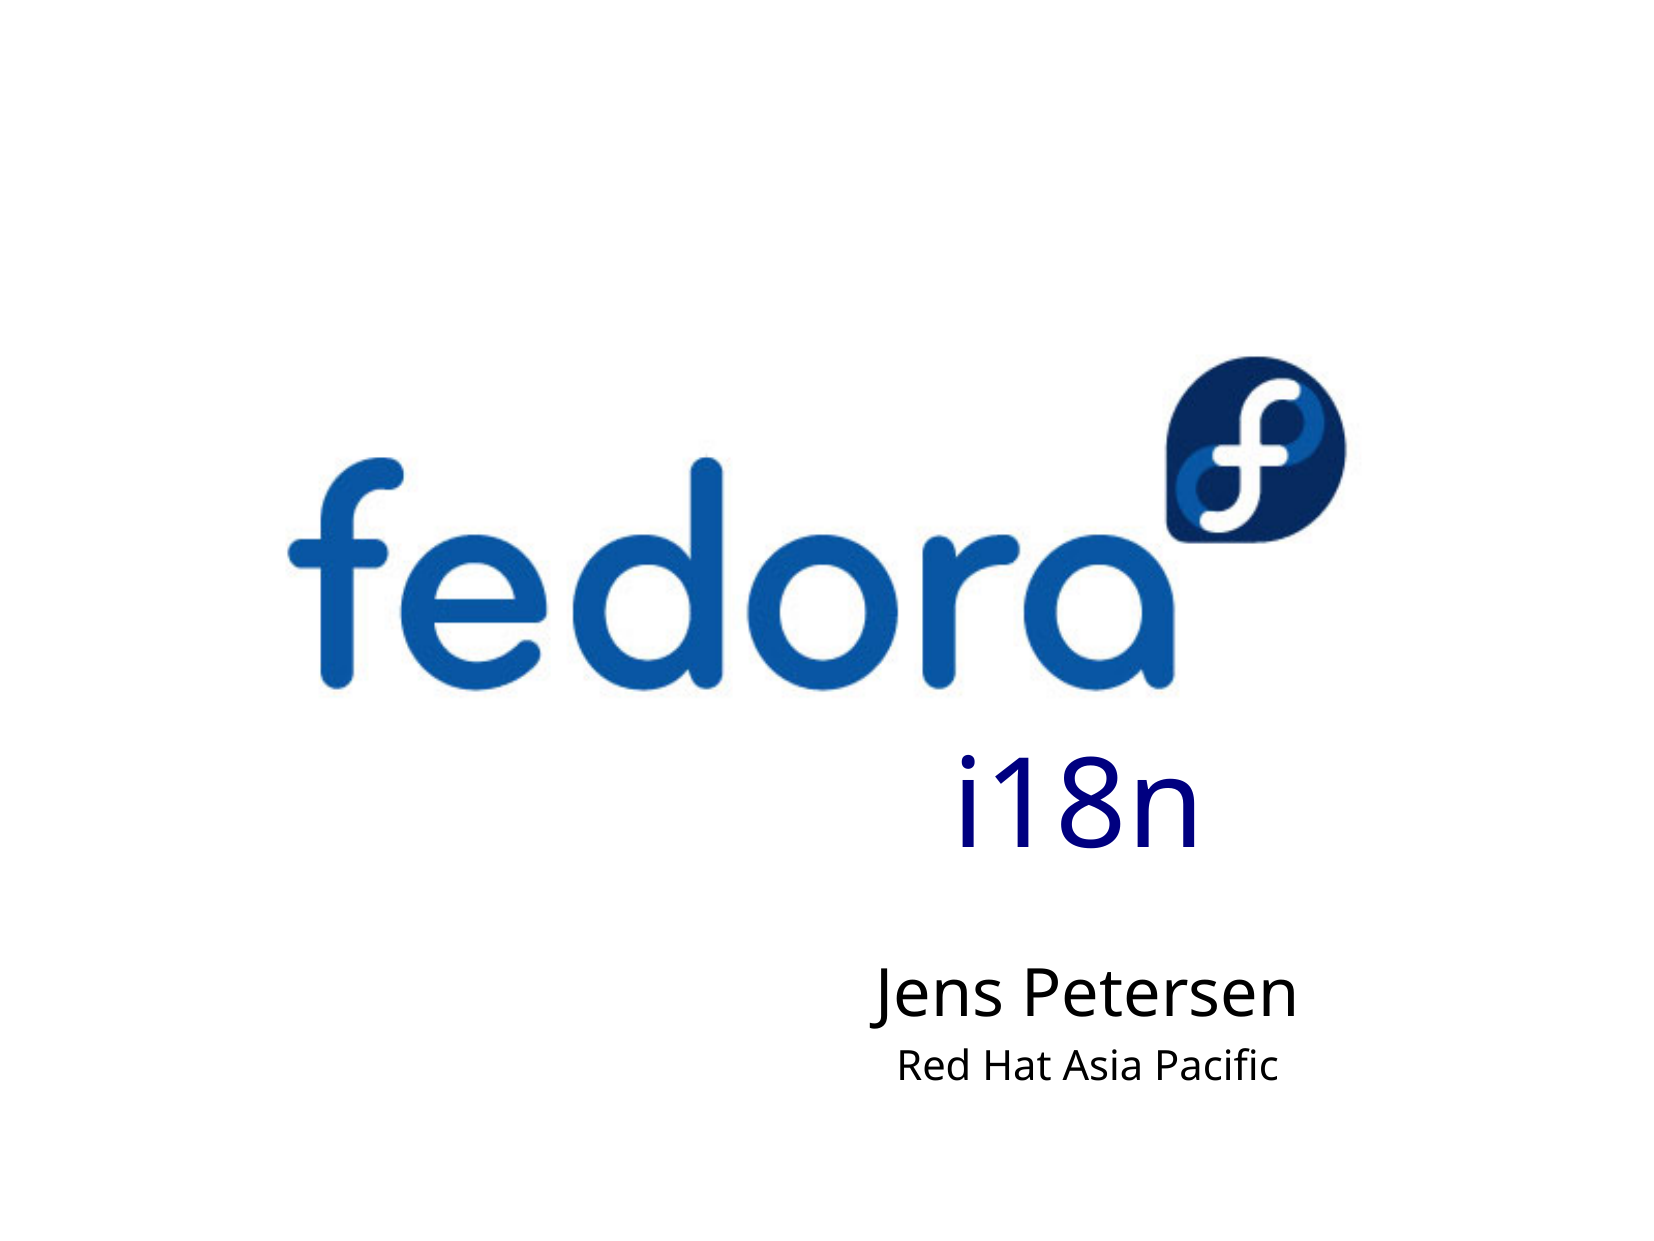

i18n
Jens Petersen
Red Hat Asia Pacific